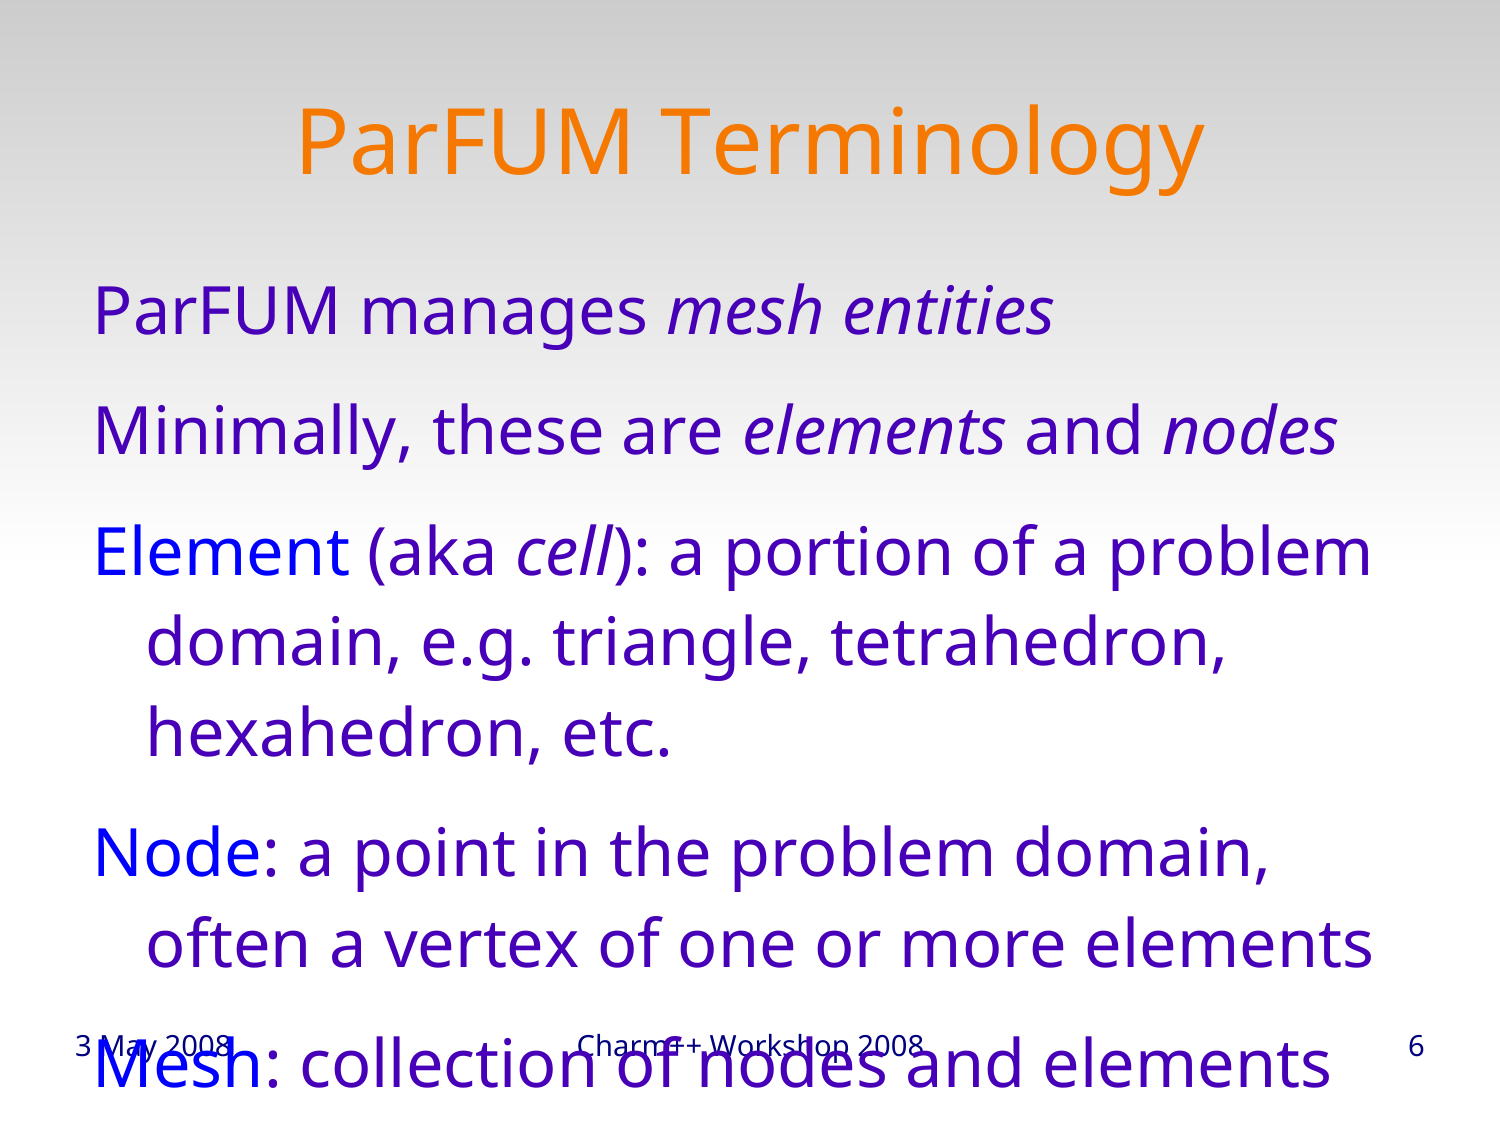

# ParFUM Terminology
ParFUM manages mesh entities
Minimally, these are elements and nodes
Element (aka cell): a portion of a problem domain, e.g. triangle, tetrahedron, hexahedron, etc.
Node: a point in the problem domain, often a vertex of one or more elements
Mesh: collection of nodes and elements
3 May 2008
Charm++ Workshop 2008
6